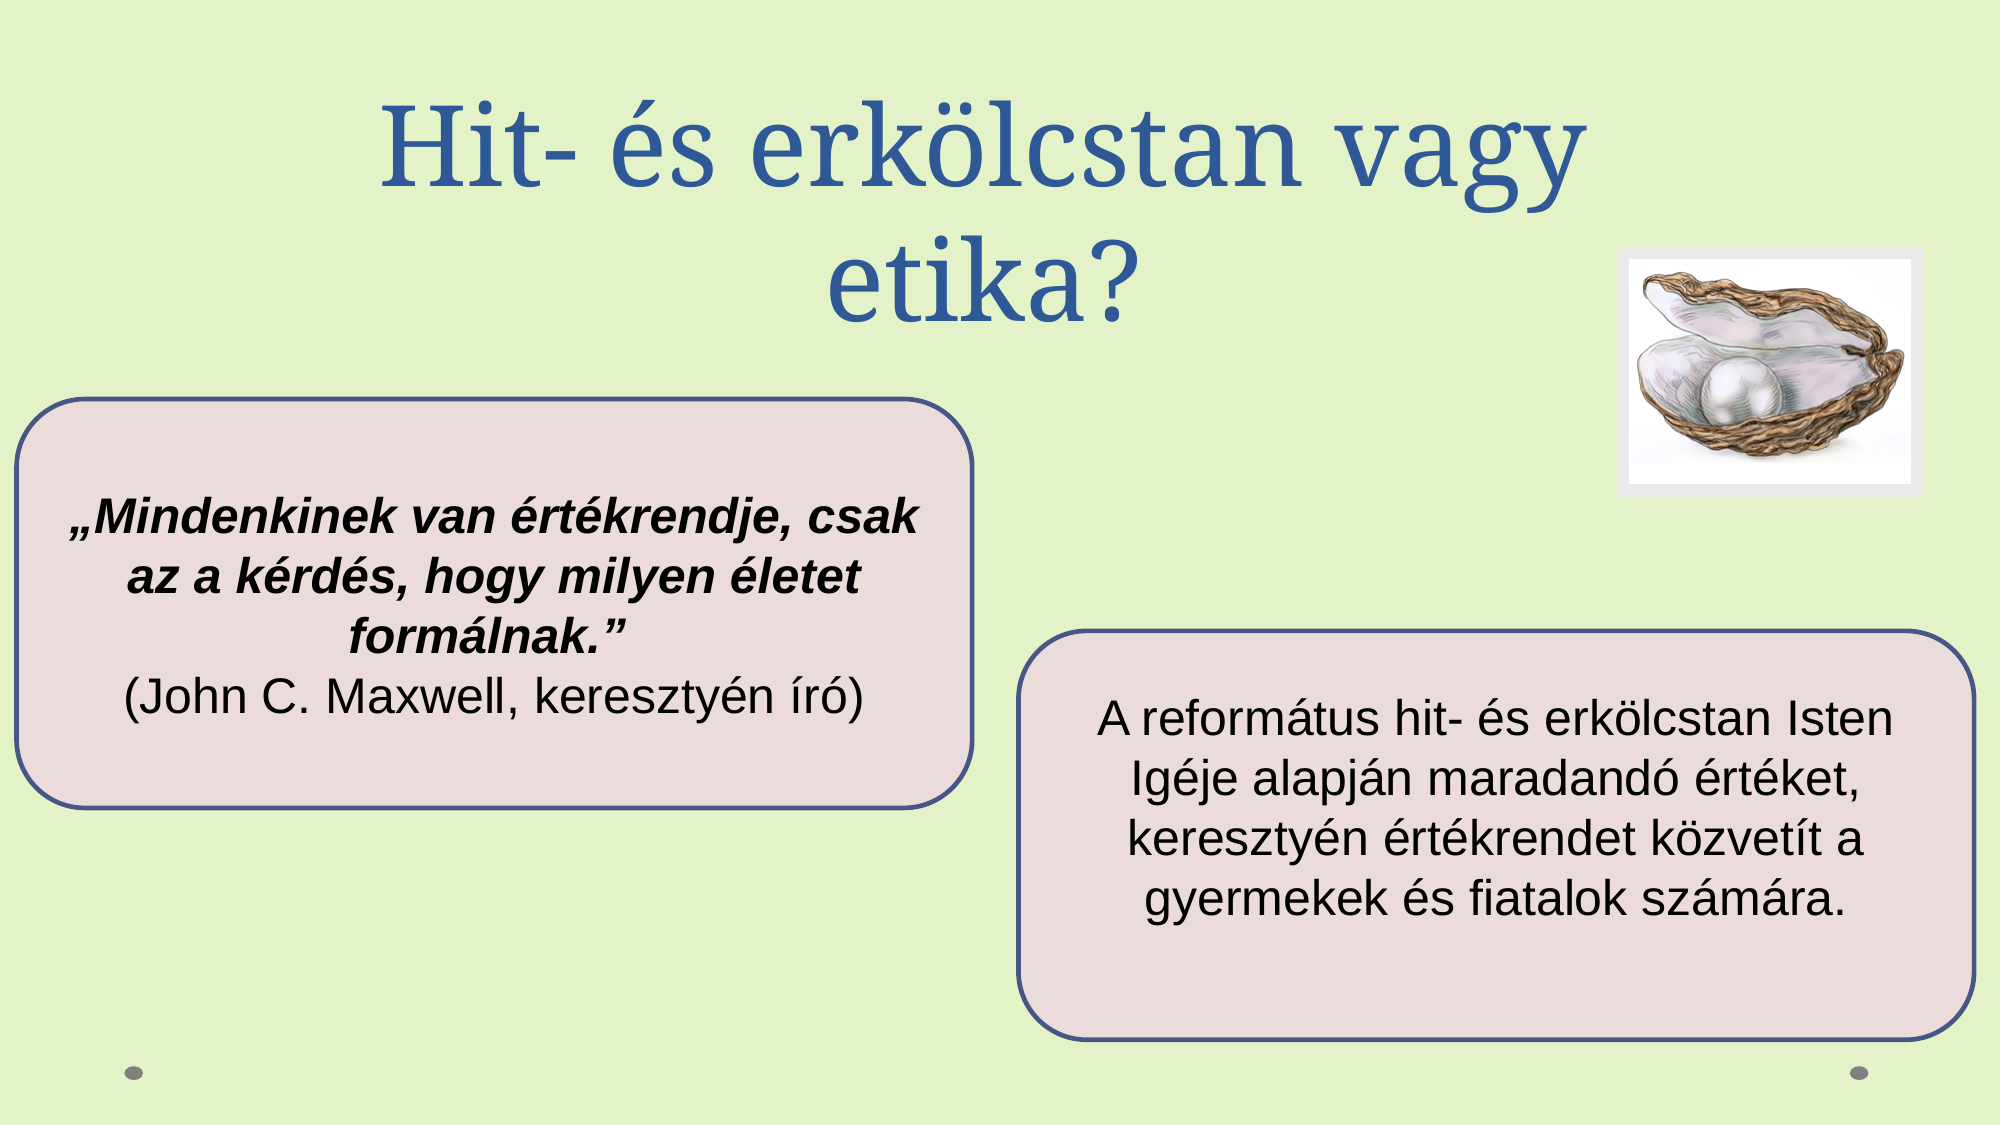

# Hit- és erkölcstan vagy etika?
„Mindenkinek van értékrendje, csak az a kérdés, hogy milyen életet formálnak.”
(John C. Maxwell, keresztyén író)
A református hit- és erkölcstan Isten Igéje alapján maradandó értéket, keresztyén értékrendet közvetít a gyermekek és fiatalok számára.